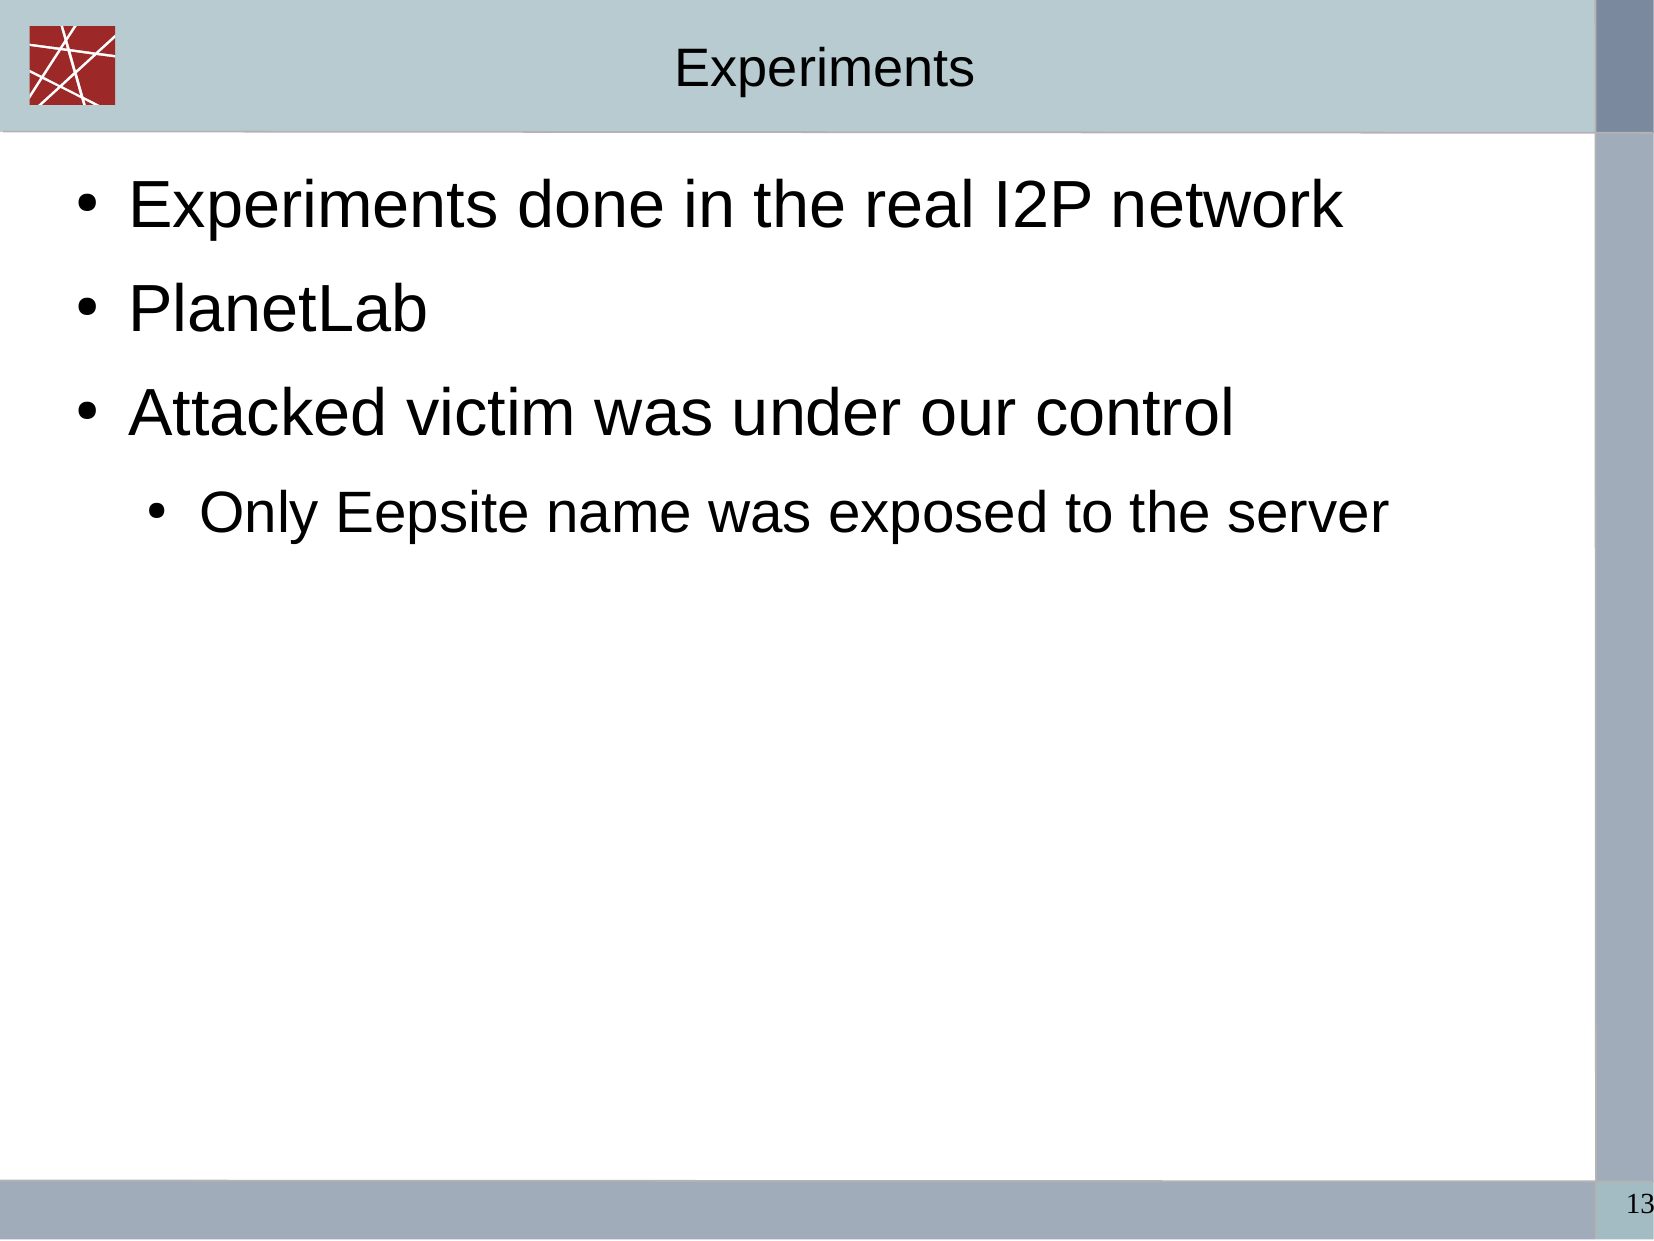

# Experiments
Experiments done in the real I2P network
PlanetLab
Attacked victim was under our control
Only Eepsite name was exposed to the server
13